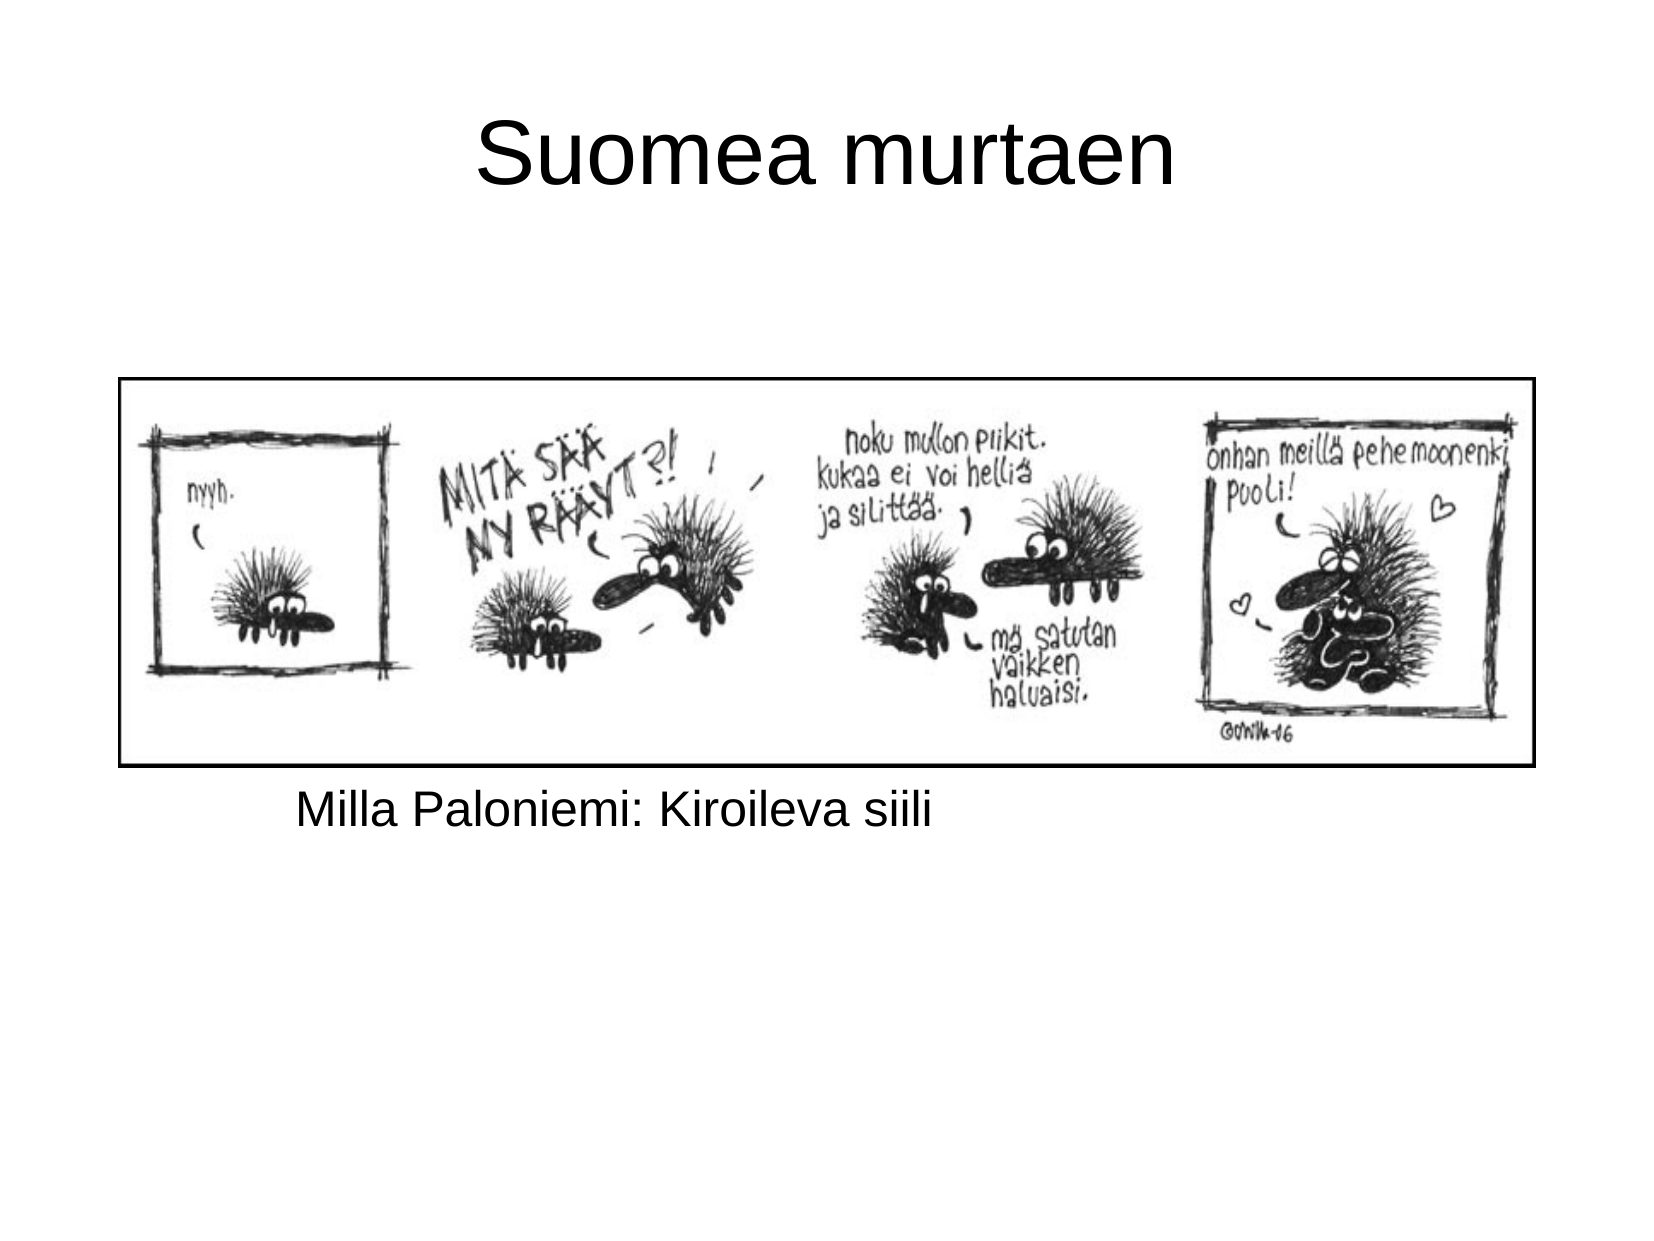

# Suomea murtaen
Milla Paloniemi: Kiroileva siili